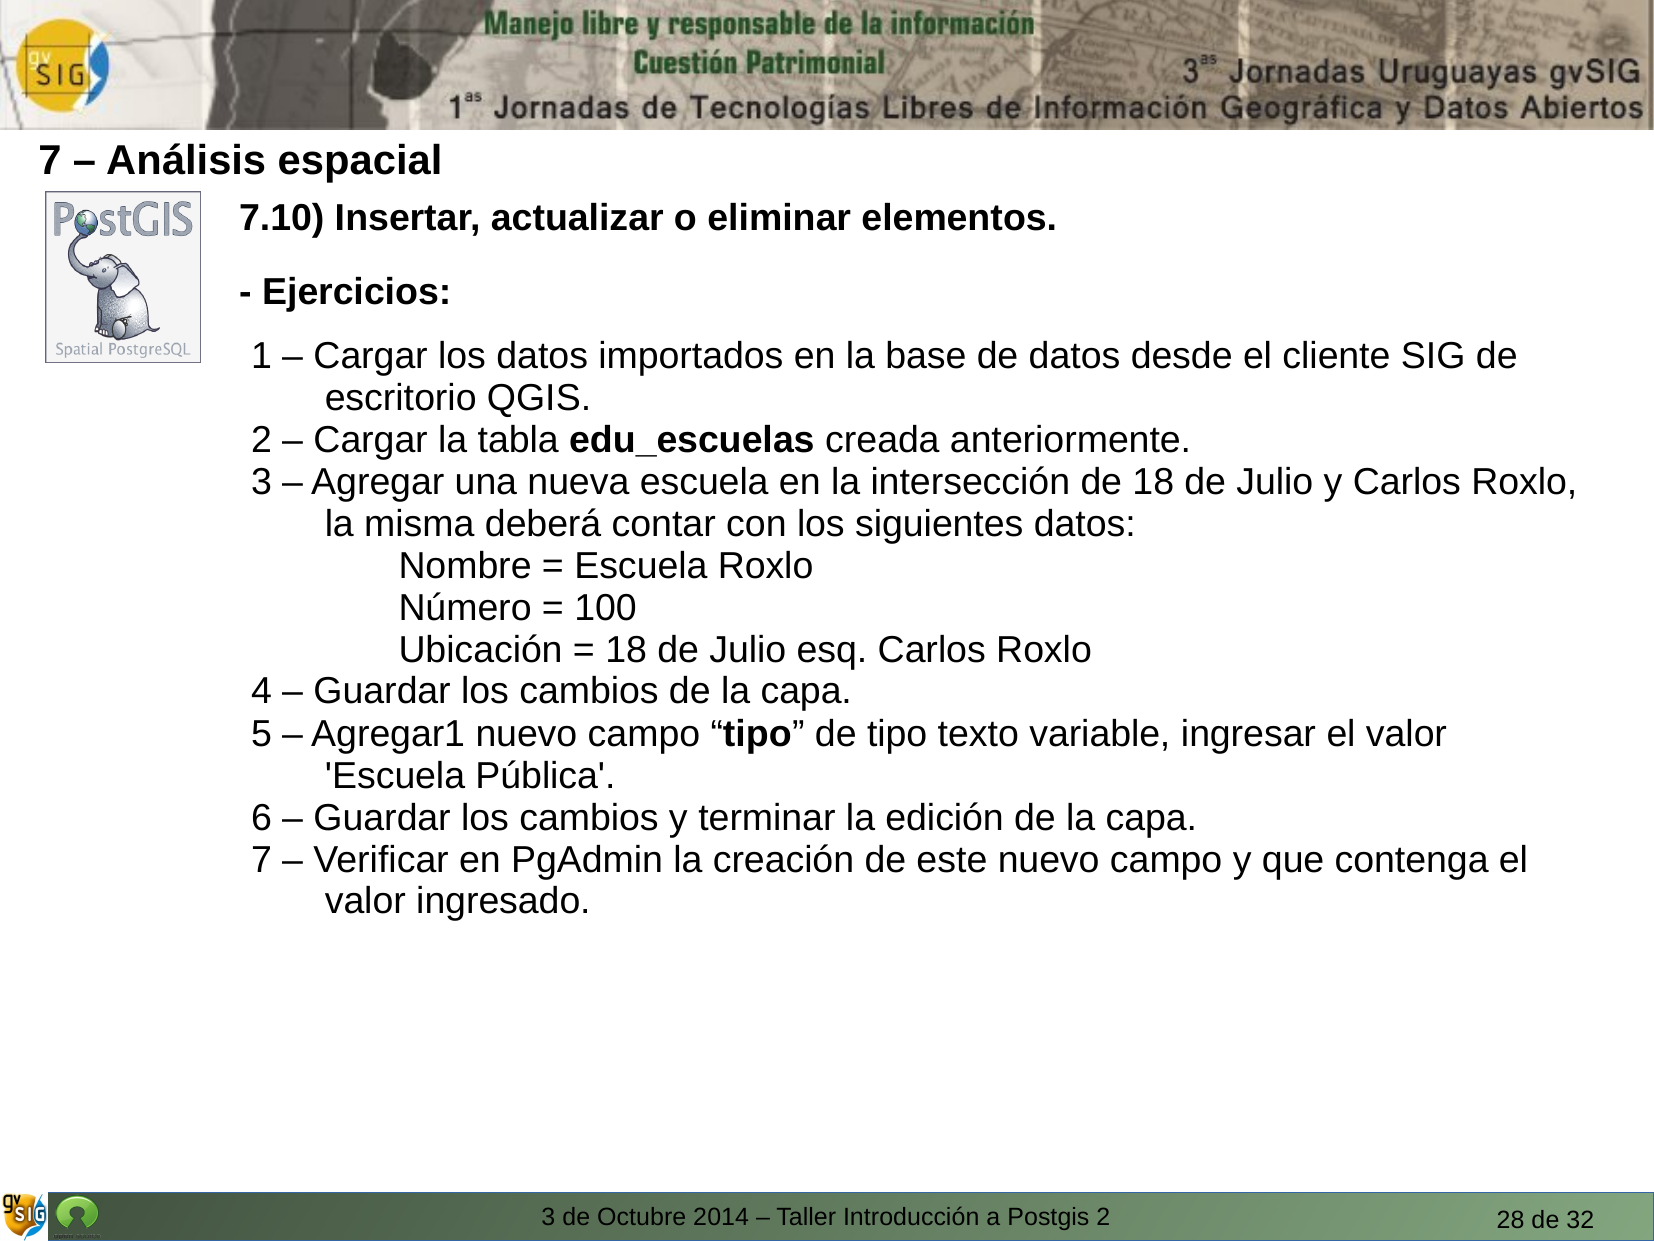

7 – Análisis espacial
7.10) Insertar, actualizar o eliminar elementos.
- Ejercicios:
1 – Cargar los datos importados en la base de datos desde el cliente SIG de 		escritorio QGIS.
2 – Cargar la tabla edu_escuelas creada anteriormente.
3 – Agregar una nueva escuela en la intersección de 18 de Julio y Carlos Roxlo, 	la misma deberá contar con los siguientes datos:
		Nombre = Escuela Roxlo
		Número = 100
		Ubicación = 18 de Julio esq. Carlos Roxlo
4 – Guardar los cambios de la capa.
5 – Agregar1 nuevo campo “tipo” de tipo texto variable, ingresar el valor 			'Escuela Pública'.
6 – Guardar los cambios y terminar la edición de la capa.
7 – Verificar en PgAdmin la creación de este nuevo campo y que contenga el 		valor ingresado.
3 de Octubre 2014 – Taller Introducción a Postgis 2
 de 32